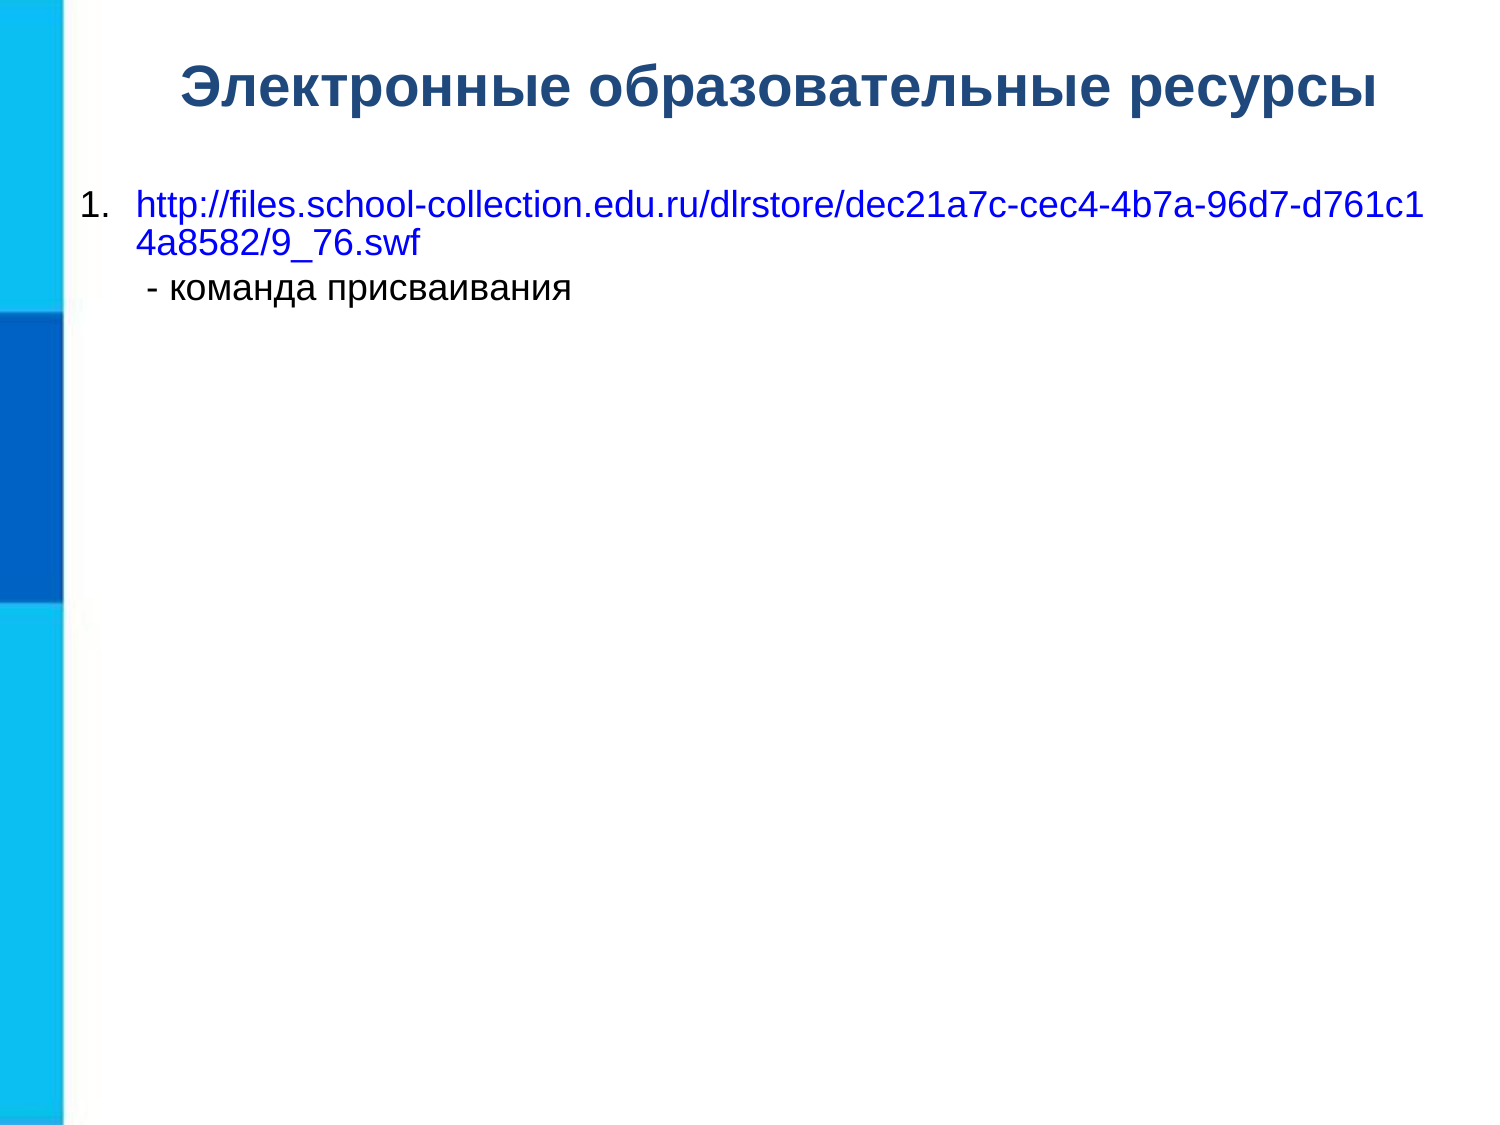

Электронные образовательные ресурсы
http://files.school-collection.edu.ru/dlrstore/dec21a7c-cec4-4b7a-96d7-d761c14a8582/9_76.swf - команда присваивания